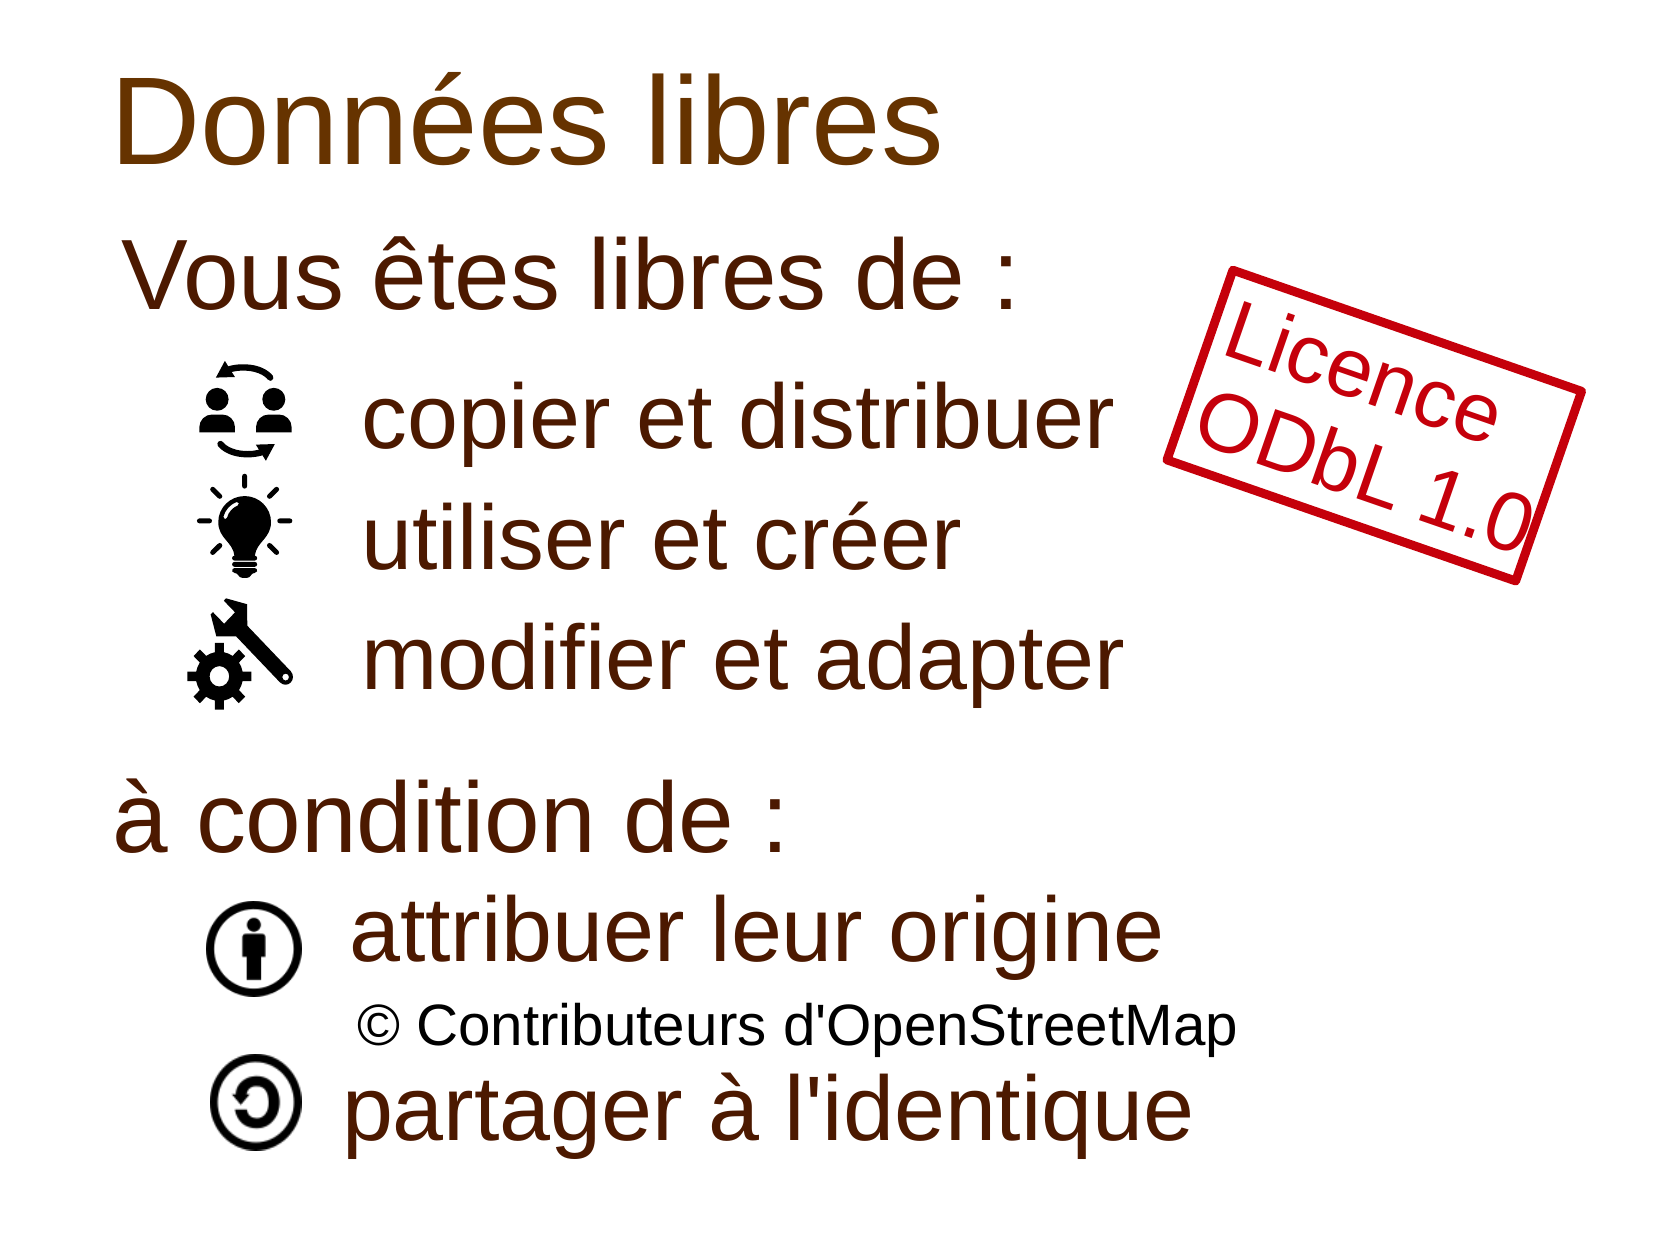

Données libres
# Vous êtes libres de :
Licence
ODbL 1.0
copier et distribuer
utiliser et créer
modifier et adapter
à condition de :
attribuer leur origine
 © Contributeurs d'OpenStreetMap
 partager à l'identique